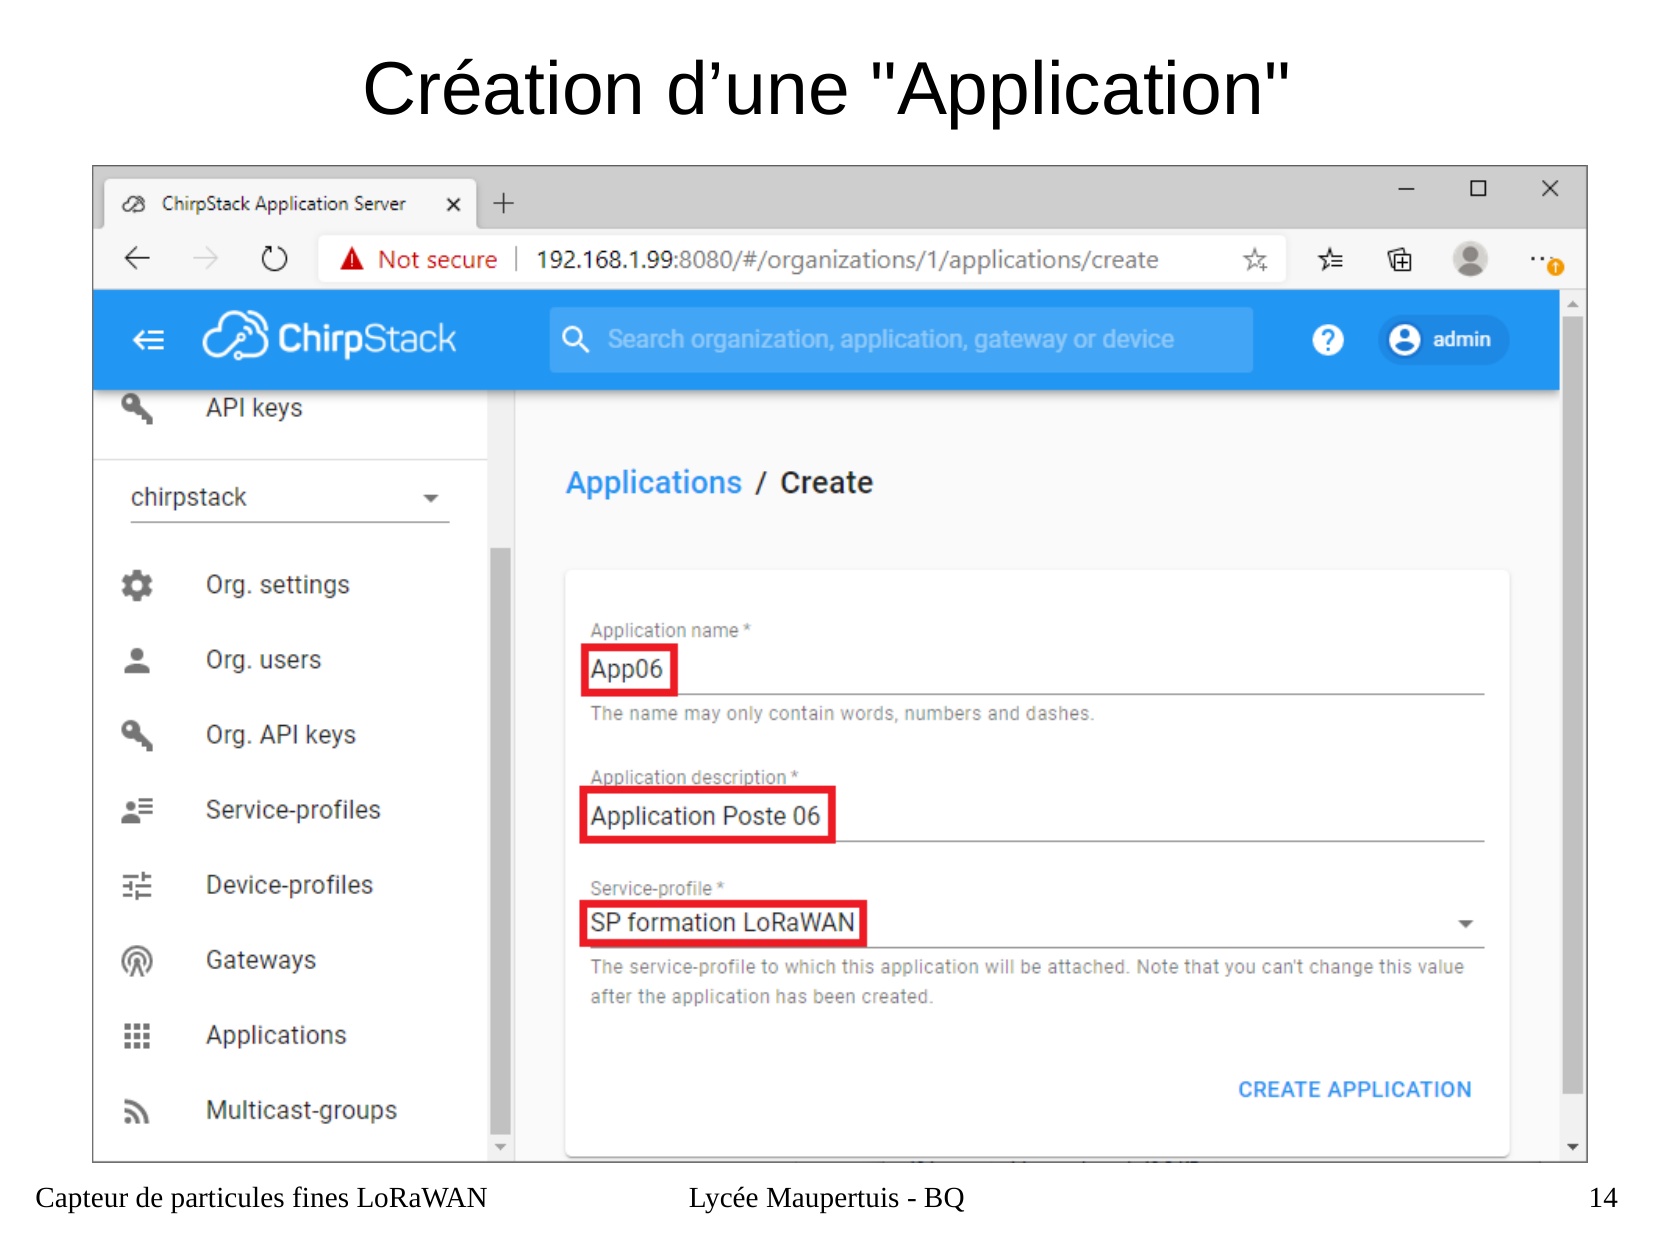

# Création d’une "Application"
Capteur de particules fines LoRaWAN
Lycée Maupertuis - BQ
14